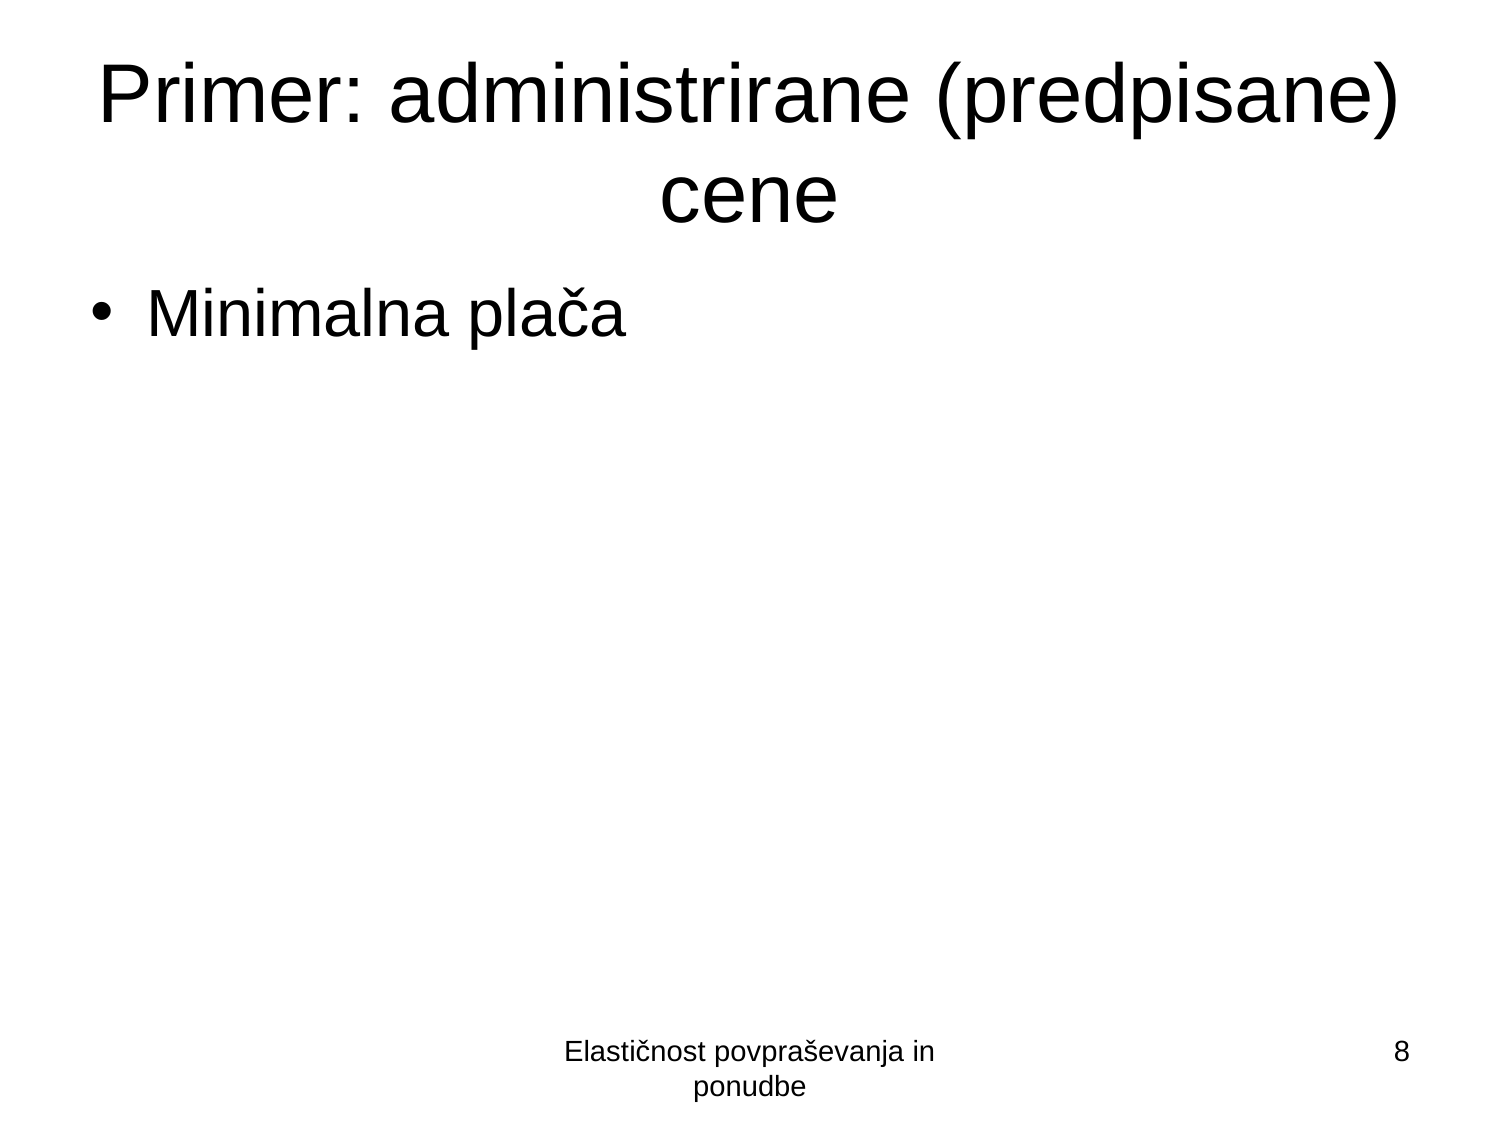

# Primer: administrirane (predpisane) cene
Minimalna plača
Elastičnost povpraševanja in ponudbe